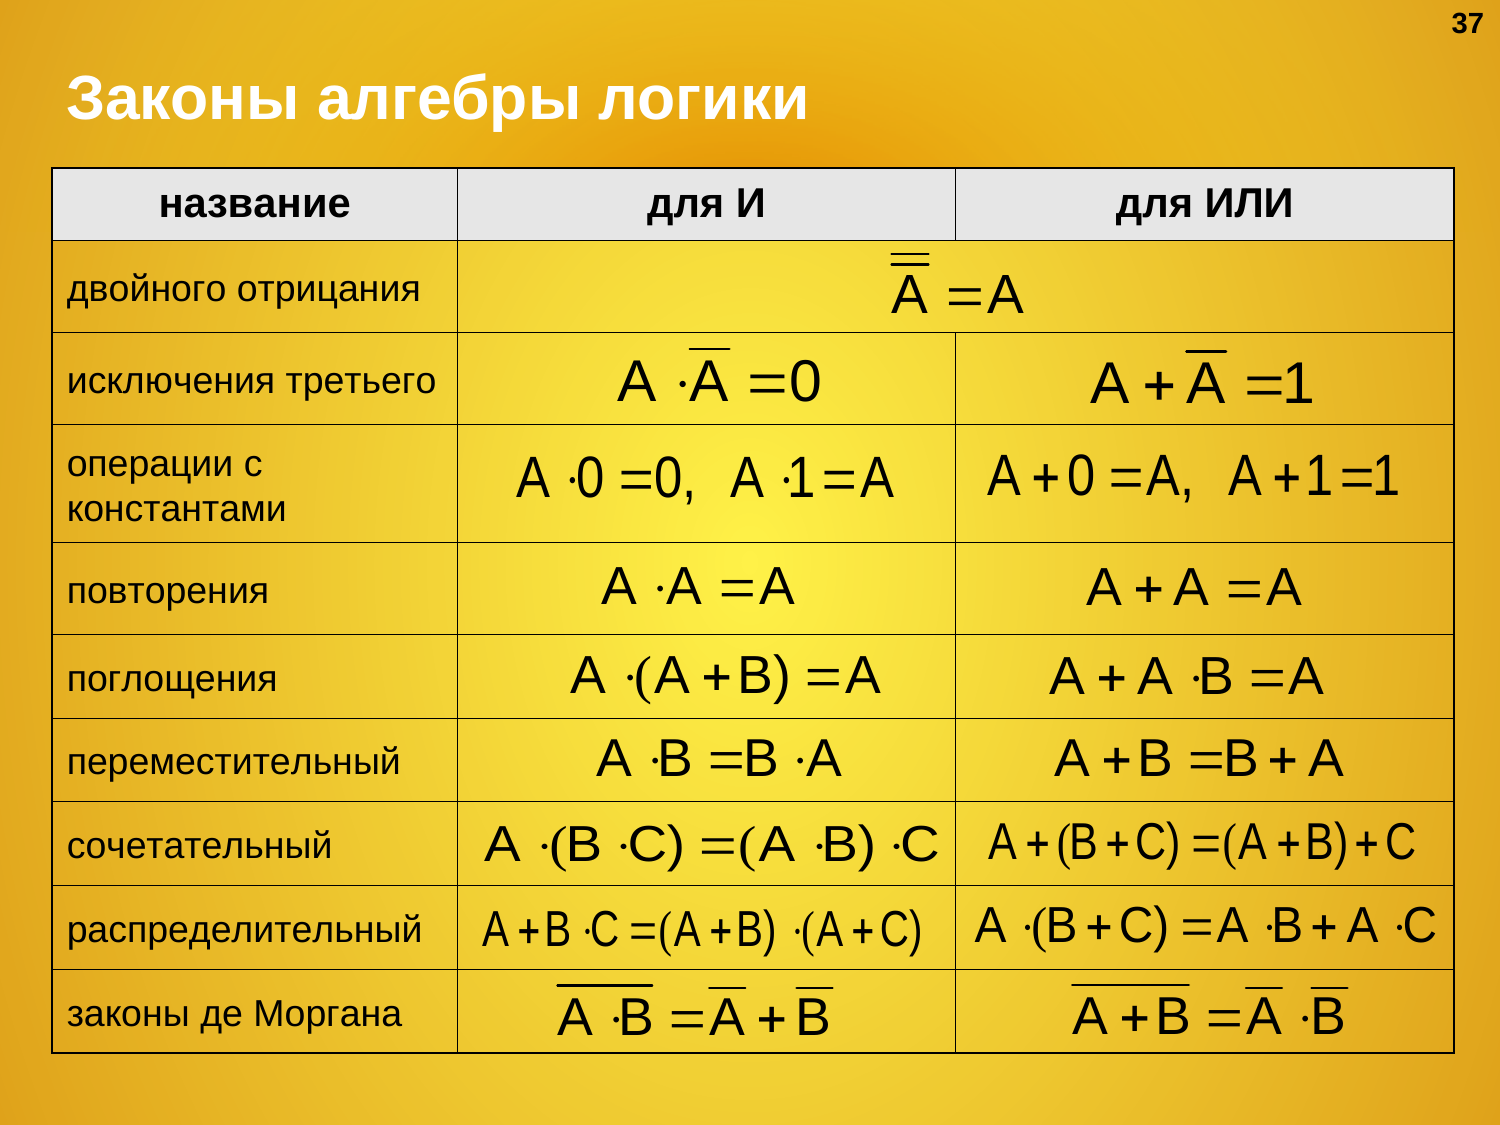

# Законы алгебры логики
| название | для И | для ИЛИ |
| --- | --- | --- |
| двойного отрицания | | |
| исключения третьего | | |
| операции с константами | | |
| повторения | | |
| поглощения | | |
| переместительный | | |
| сочетательный | | |
| распределительный | | |
| законы де Моргана | | |